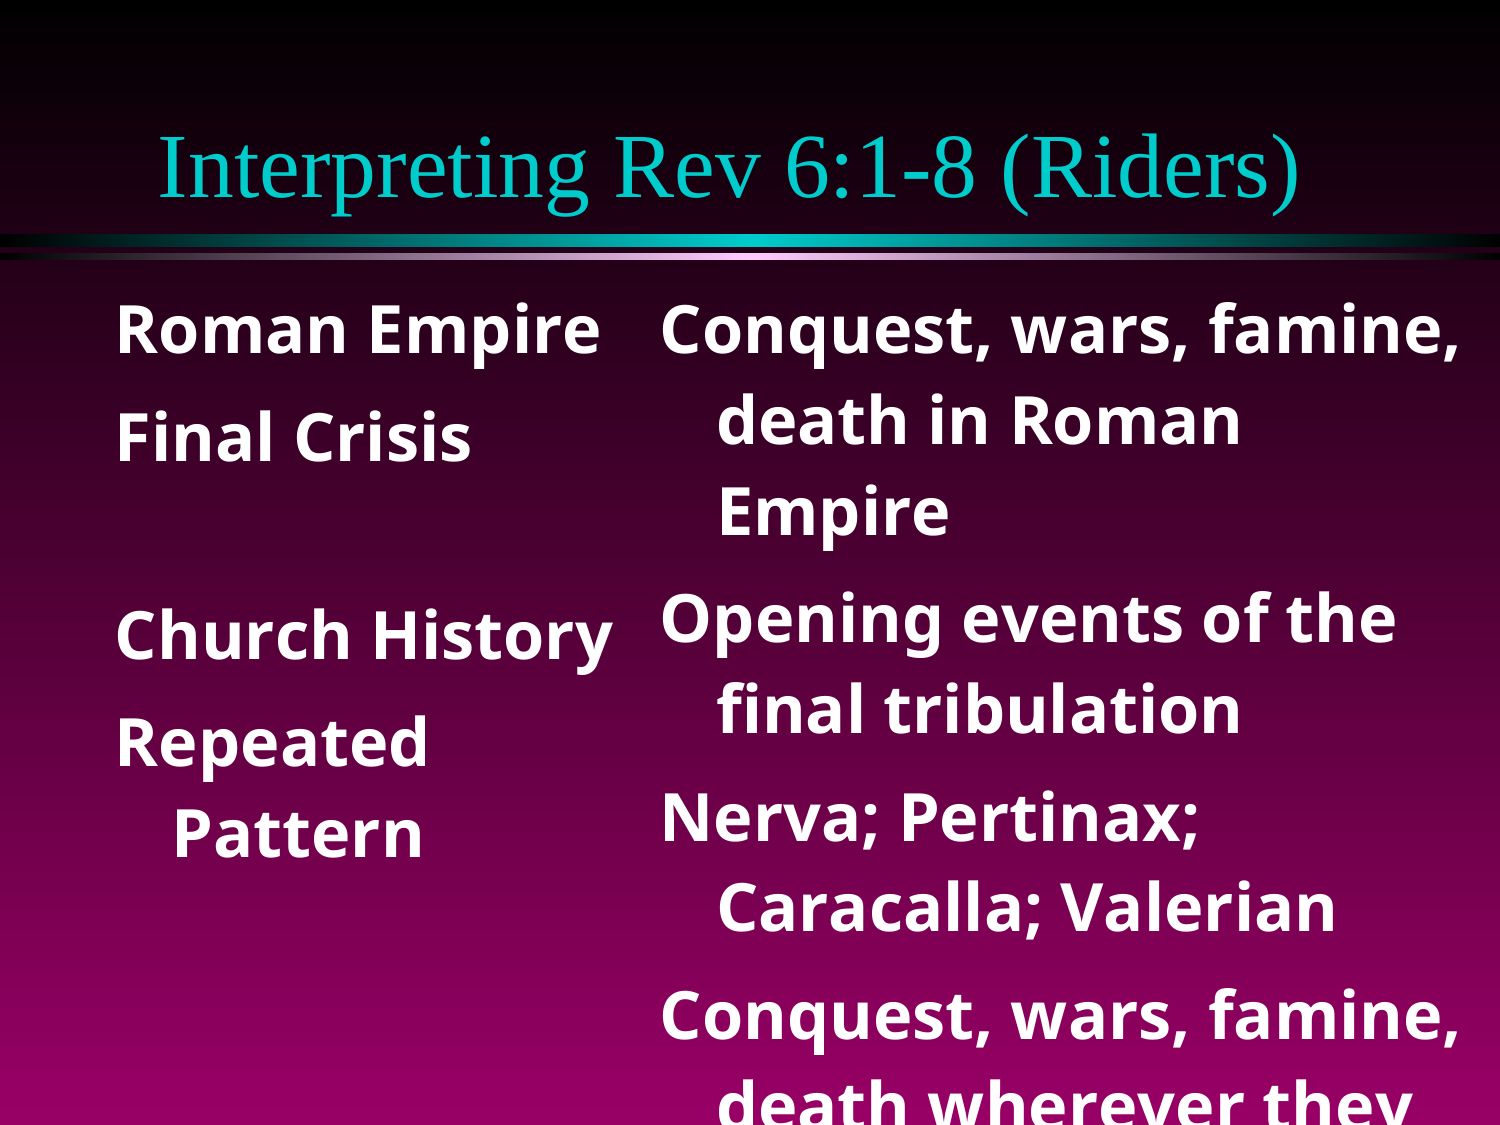

# Interpreting Rev 6:1-8 (Riders)
Roman Empire
Final Crisis
Church History
Repeated Pattern
Conquest, wars, famine, death in Roman Empire
Opening events of the final tribulation
Nerva; Pertinax; Caracalla; Valerian
Conquest, wars, famine, death wherever they appear